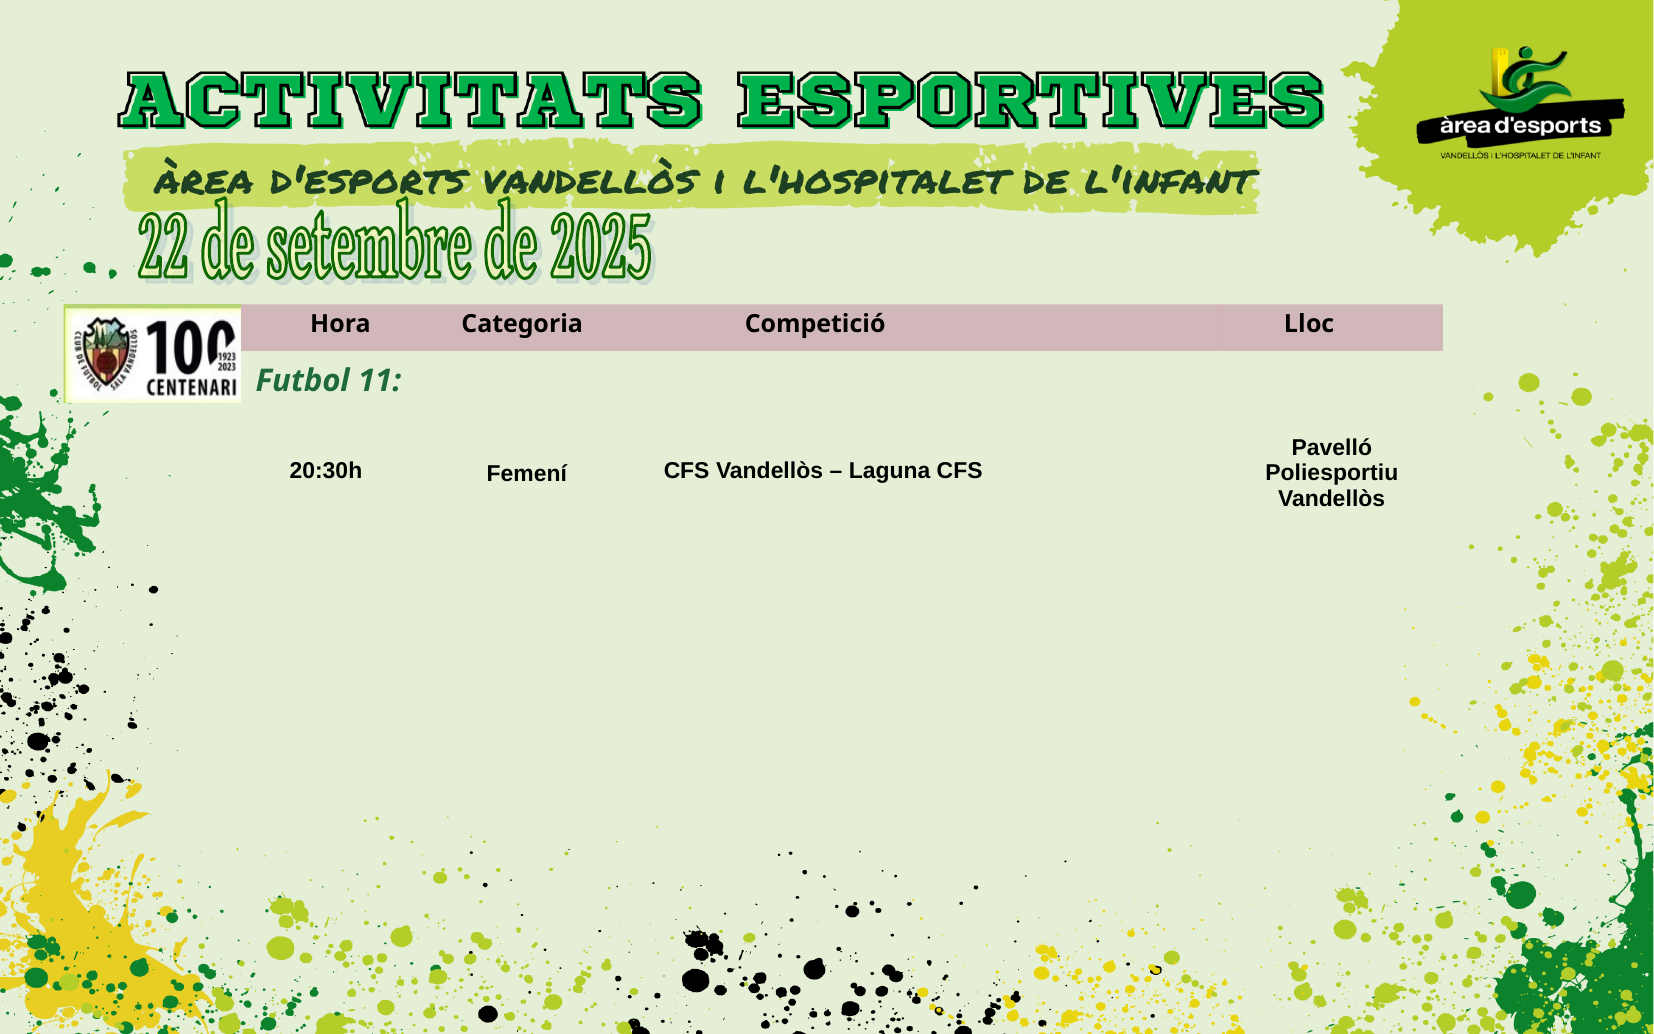

22 de setembre de 2025
| Hora | Categoria | Competició | Lloc |
| --- | --- | --- | --- |
| Futbol 11: | | | |
| 20:30h | Femení | CFS Vandellòs – Laguna CFS | Pavelló Poliesportiu Vandellòs |